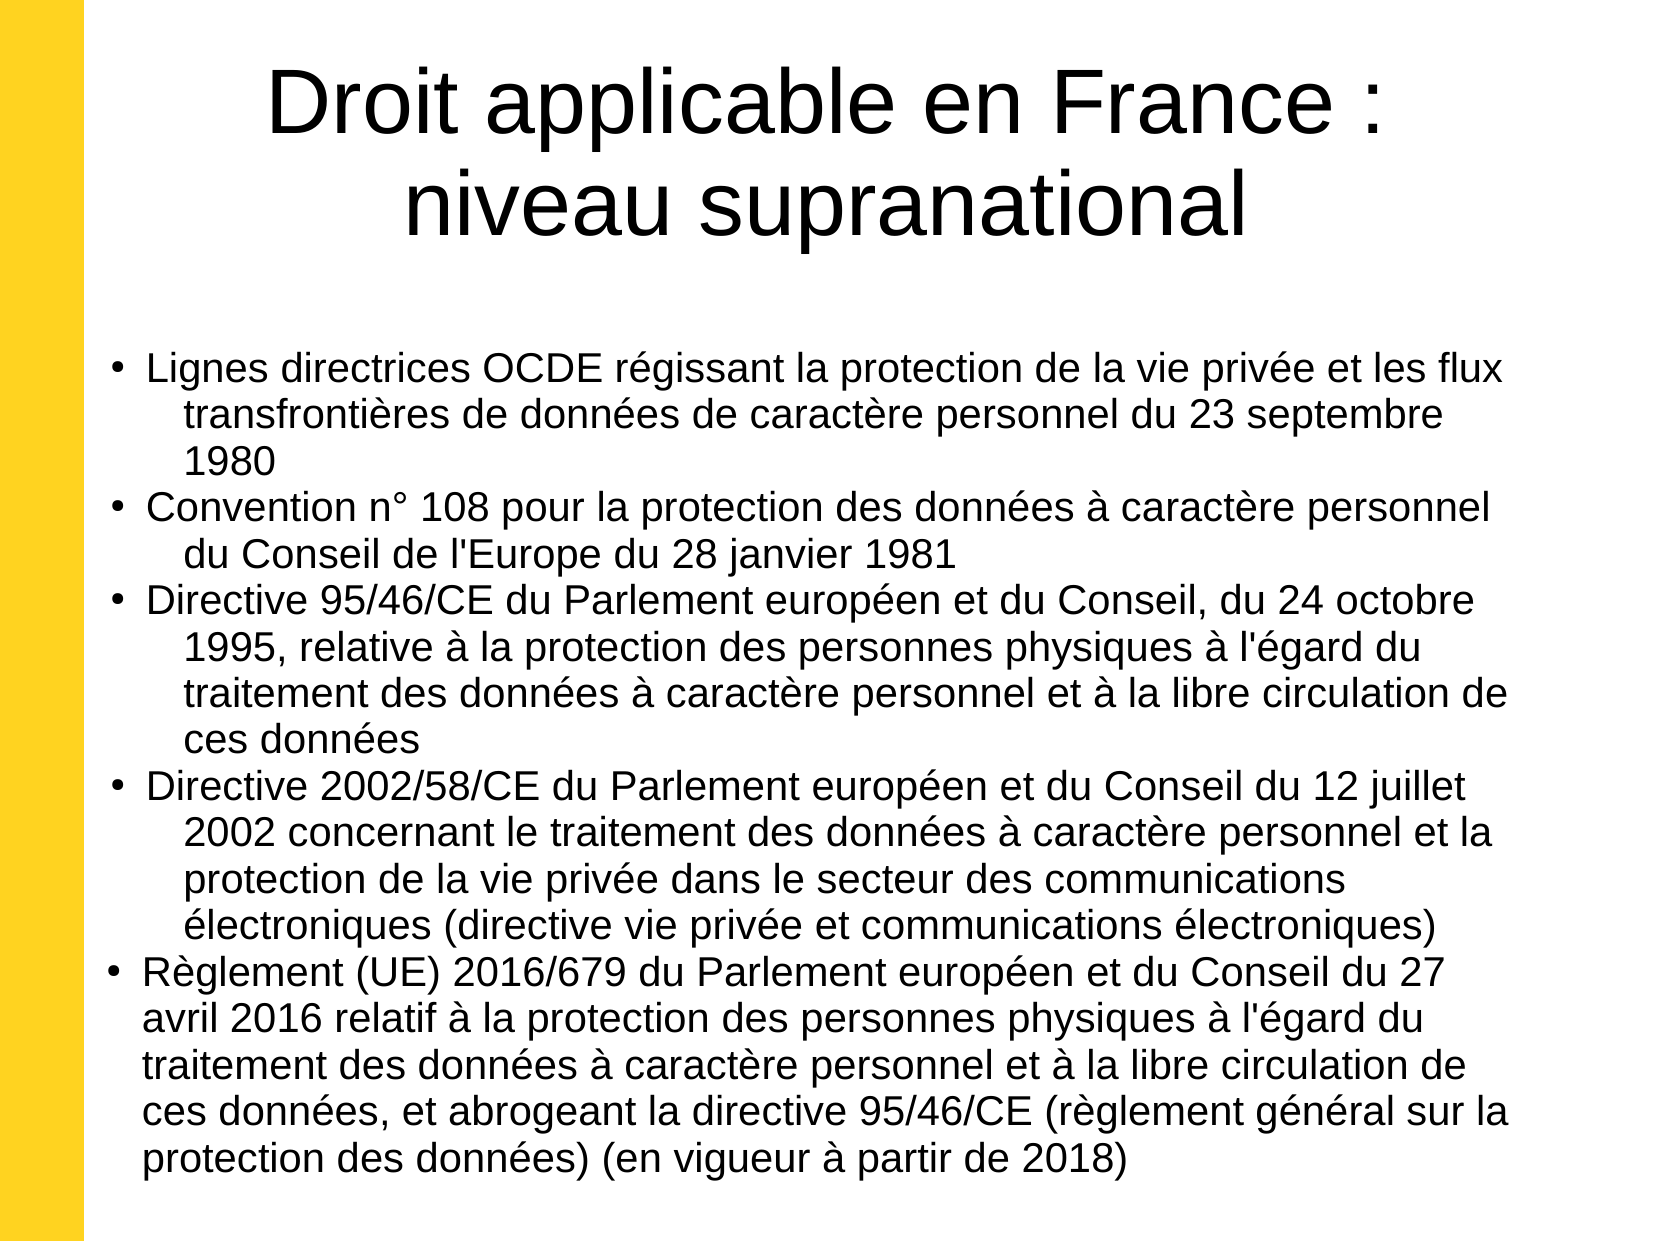

# Droit applicable en France : niveau supranational
Lignes directrices OCDE régissant la protection de la vie privée et les flux transfrontières de données de caractère personnel du 23 septembre 1980
Convention n° 108 pour la protection des données à caractère personnel du Conseil de l'Europe du 28 janvier 1981
Directive 95/46/CE du Parlement européen et du Conseil, du 24 octobre 1995, relative à la protection des personnes physiques à l'égard du traitement des données à caractère personnel et à la libre circulation de ces données
Directive 2002/58/CE du Parlement européen et du Conseil du 12 juillet 2002 concernant le traitement des données à caractère personnel et la protection de la vie privée dans le secteur des communications électroniques (directive vie privée et communications électroniques)
Règlement (UE) 2016/679 du Parlement européen et du Conseil du 27 avril 2016 relatif à la protection des personnes physiques à l'égard du traitement des données à caractère personnel et à la libre circulation de ces données, et abrogeant la directive 95/46/CE (règlement général sur la protection des données) (en vigueur à partir de 2018)